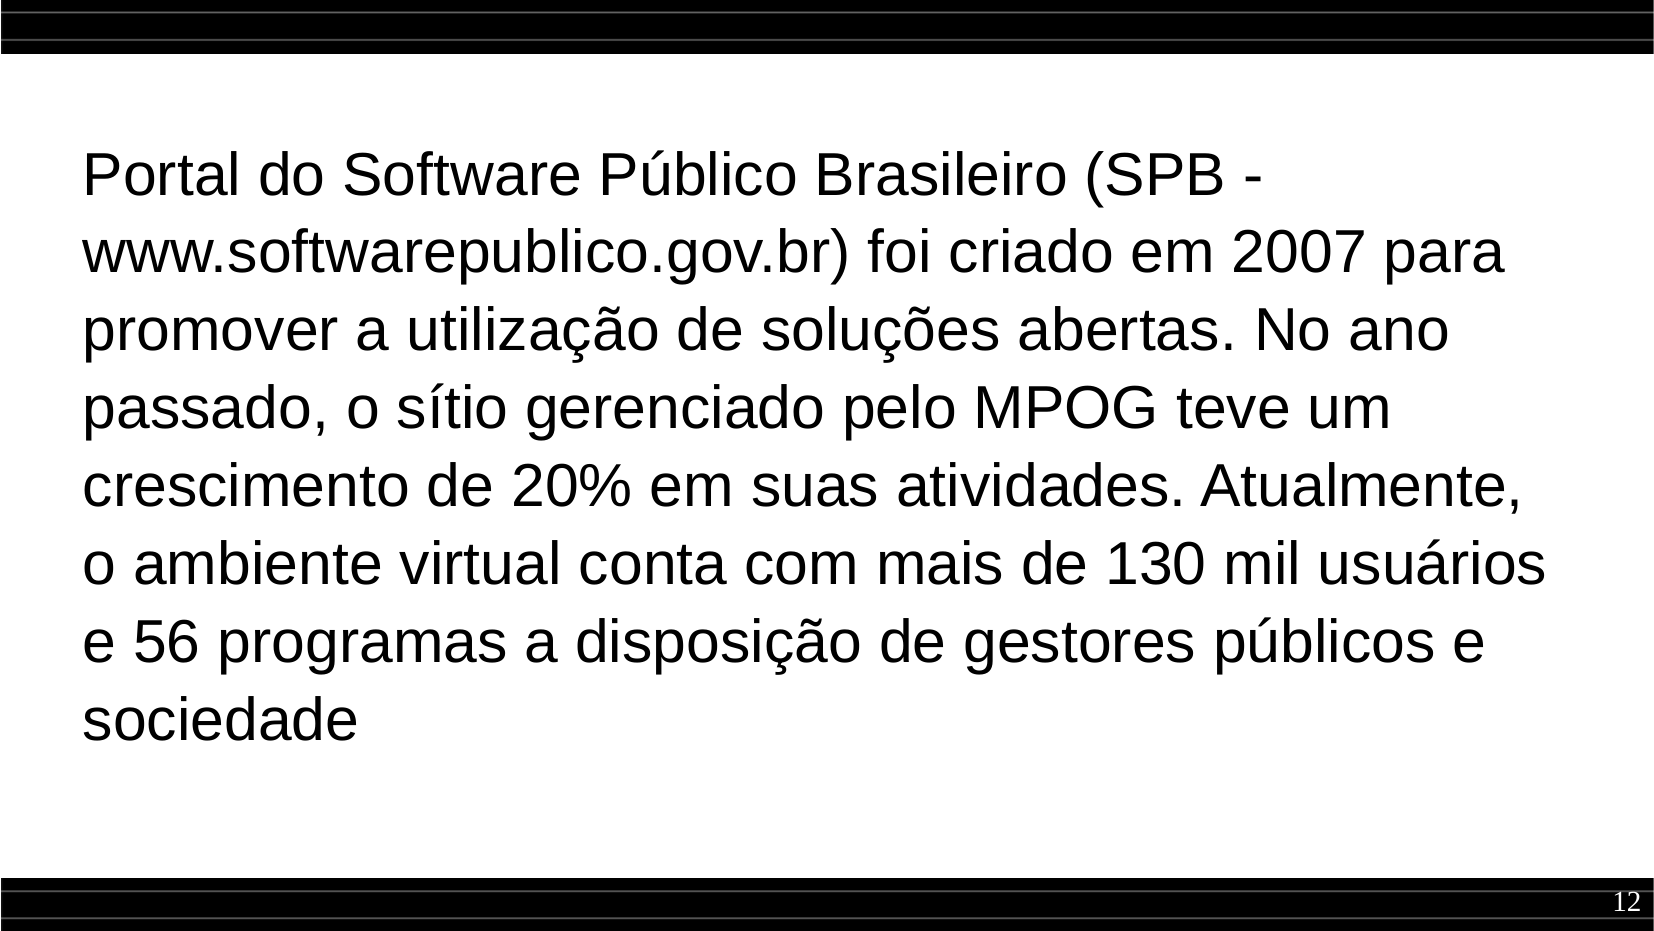

# Portal do Software Público Brasileiro (SPB - www.softwarepublico.gov.br) foi criado em 2007 para promover a utilização de soluções abertas. No ano passado, o sítio gerenciado pelo MPOG teve um crescimento de 20% em suas atividades. Atualmente, o ambiente virtual conta com mais de 130 mil usuários e 56 programas a disposição de gestores públicos e sociedade